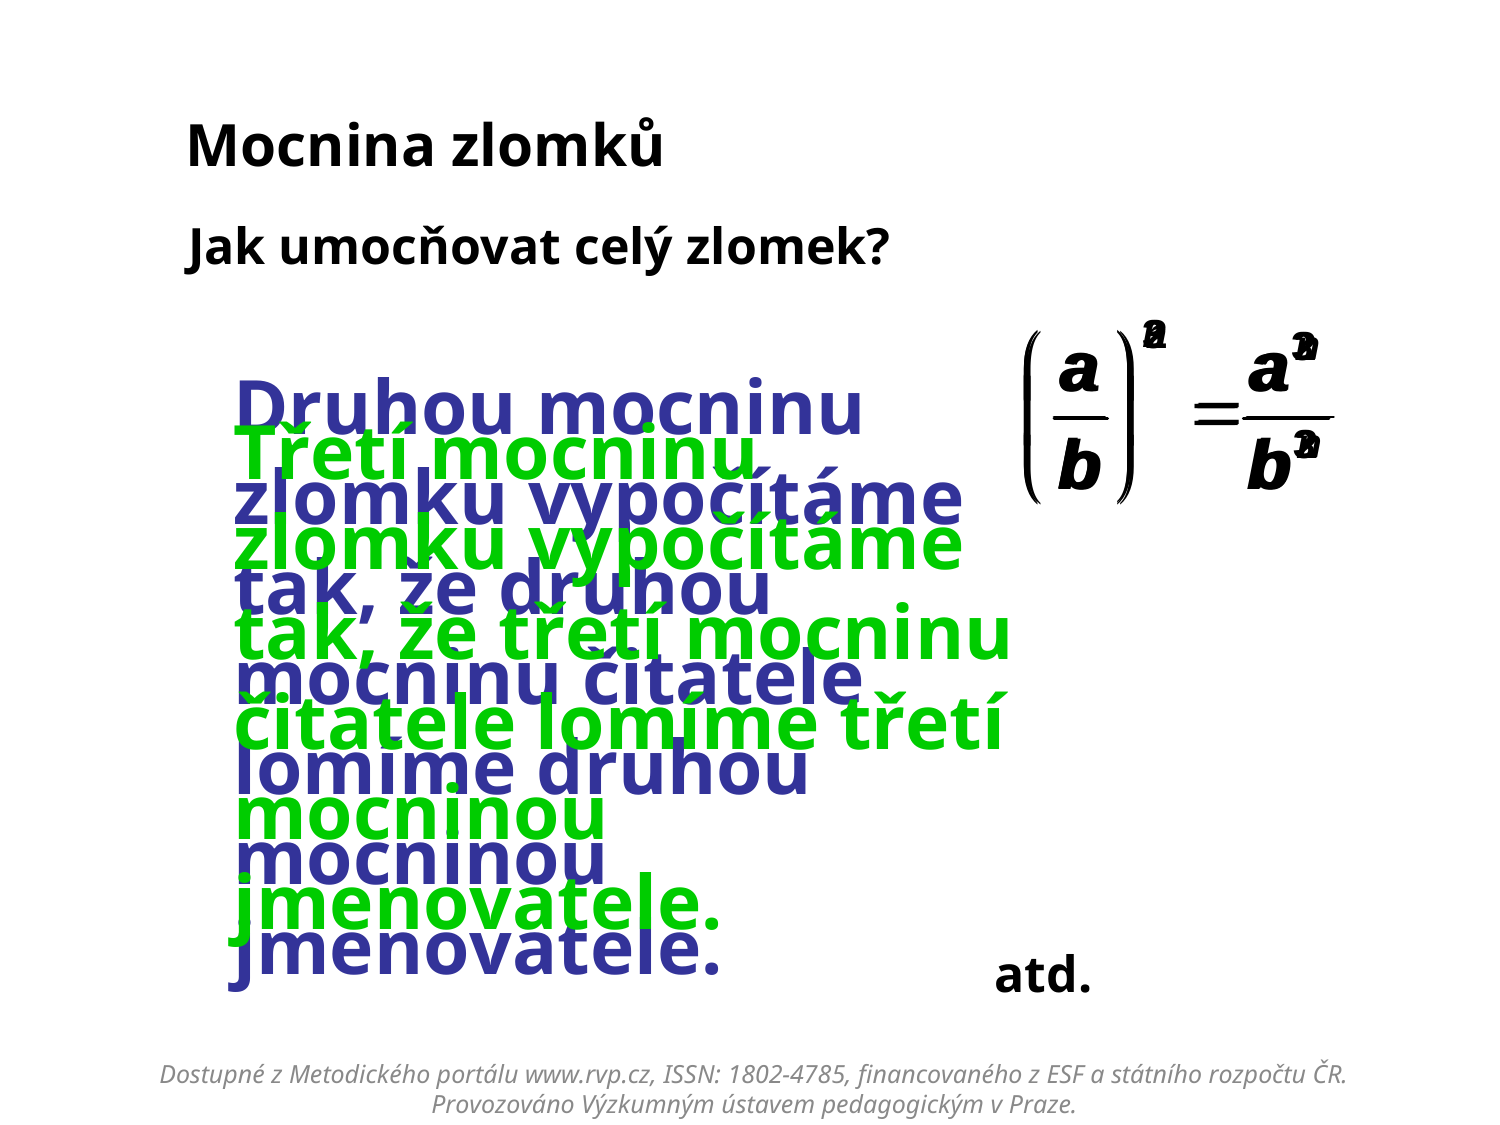

Mocnina zlomků
Jak umocňovat celý zlomek?
Druhou mocninu zlomku vypočítáme tak, že druhou mocninu čitatele lomíme druhou
mocninou jmenovatele.
Třetí mocninu zlomku vypočítáme tak, že třetí mocninu čitatele lomíme třetí
mocninou jmenovatele.
atd.